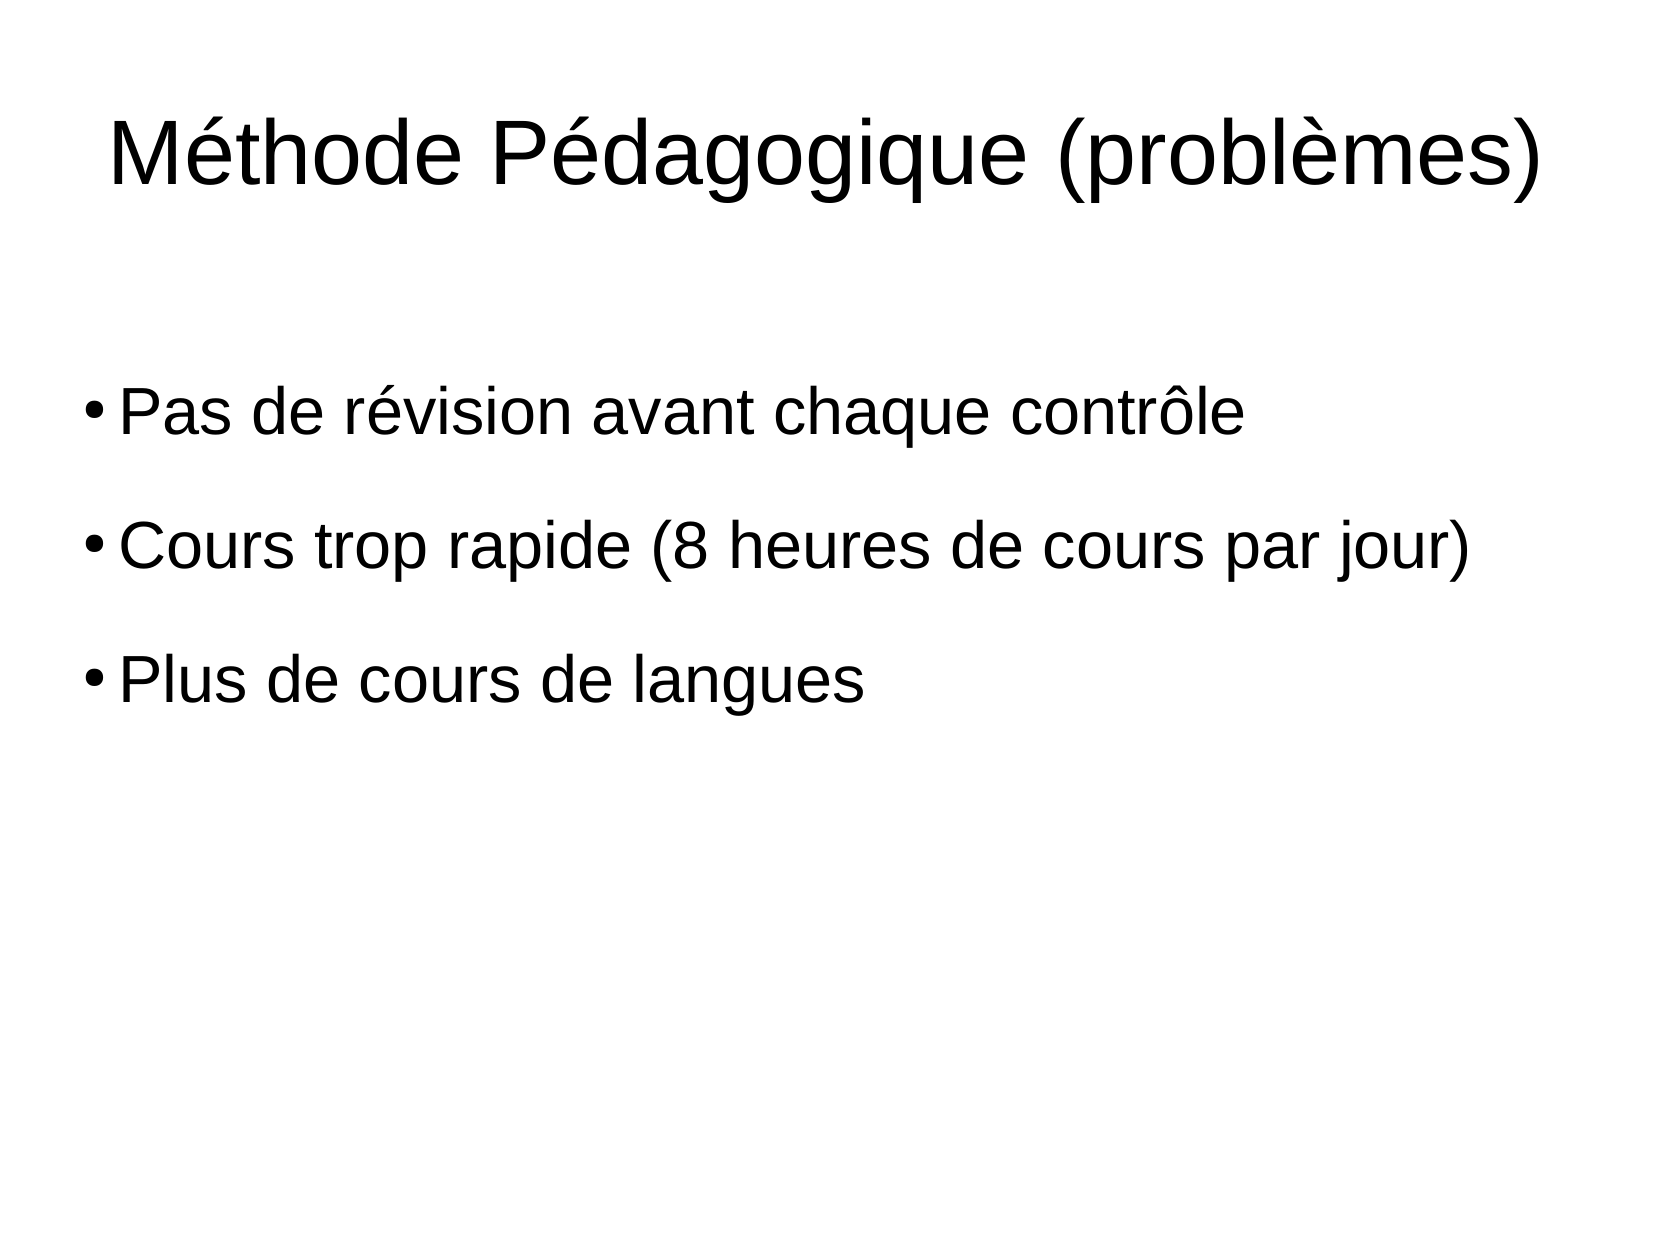

# Méthode Pédagogique (problèmes)
Pas de révision avant chaque contrôle
Cours trop rapide (8 heures de cours par jour)
Plus de cours de langues